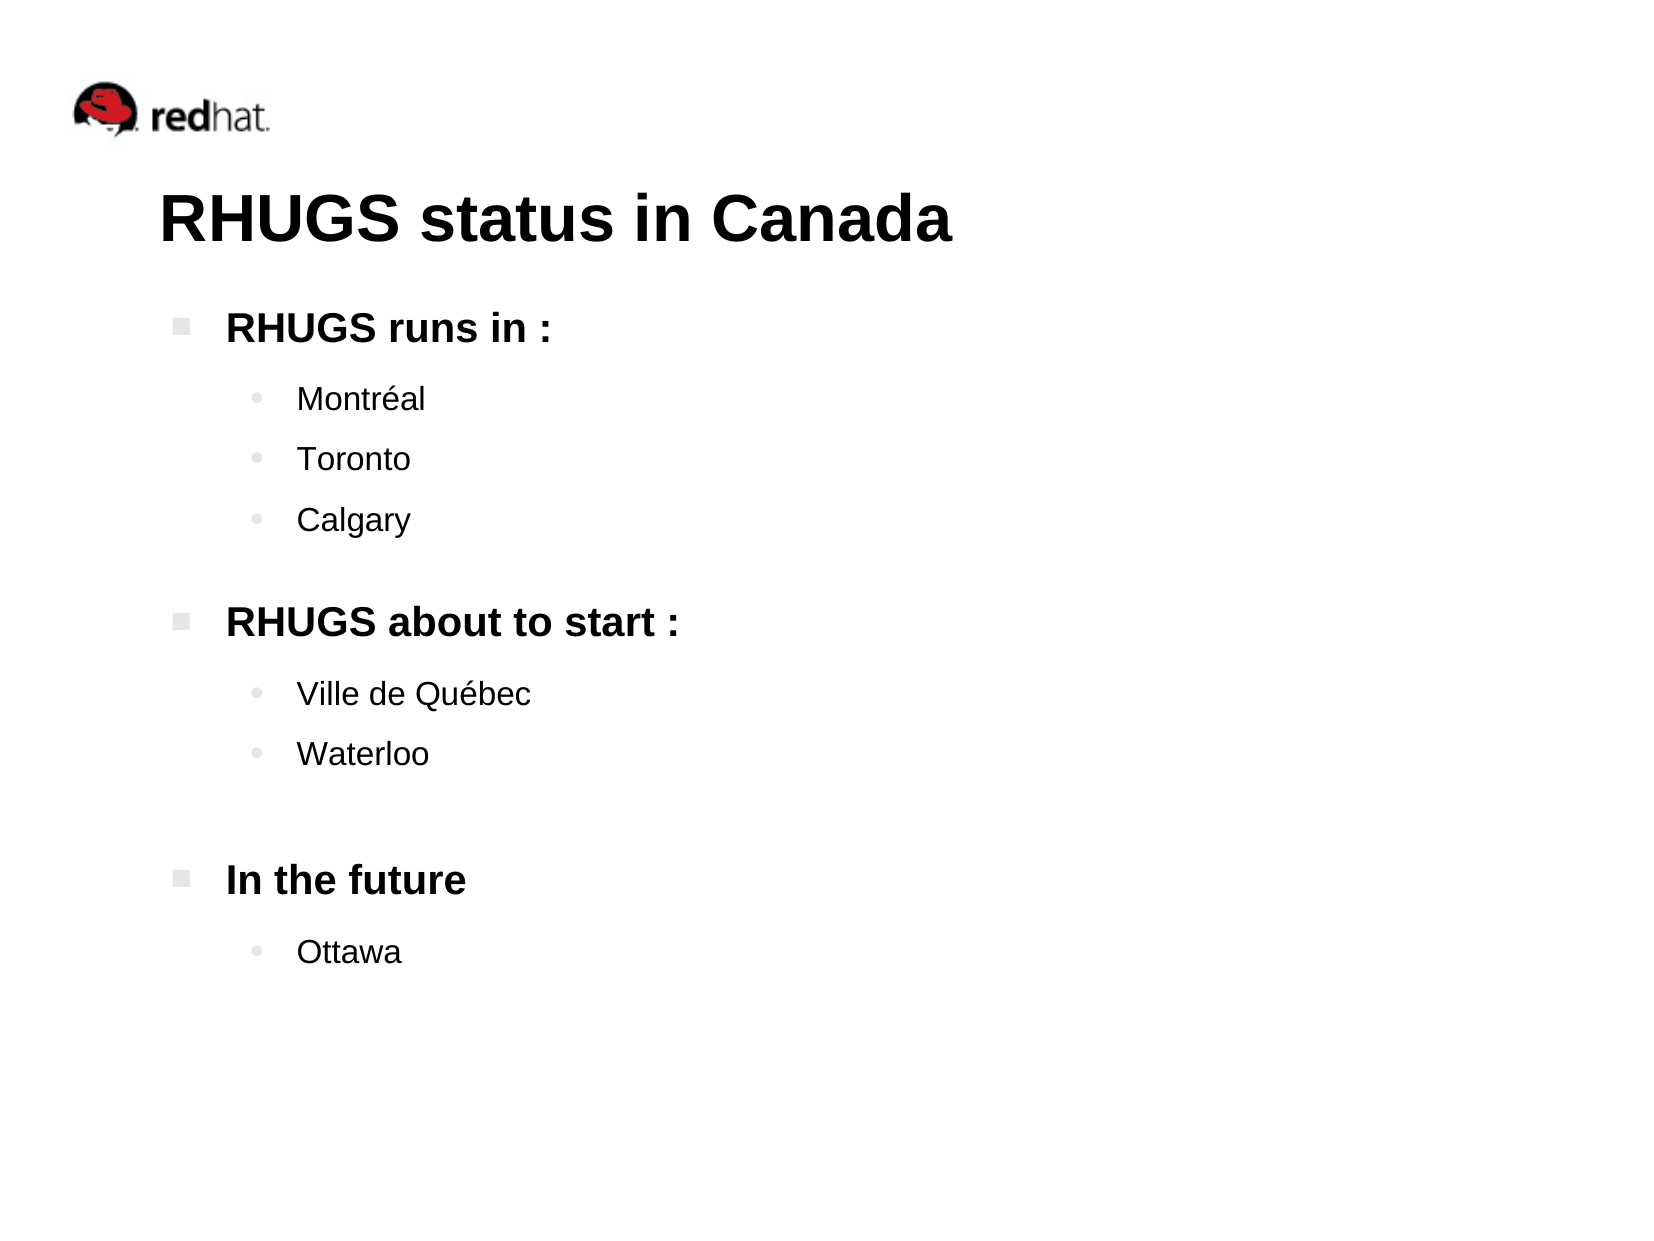

# RHUGS status in Canada
RHUGS runs in :
Montréal
Toronto
Calgary
RHUGS about to start :
Ville de Québec
Waterloo
In the future
Ottawa